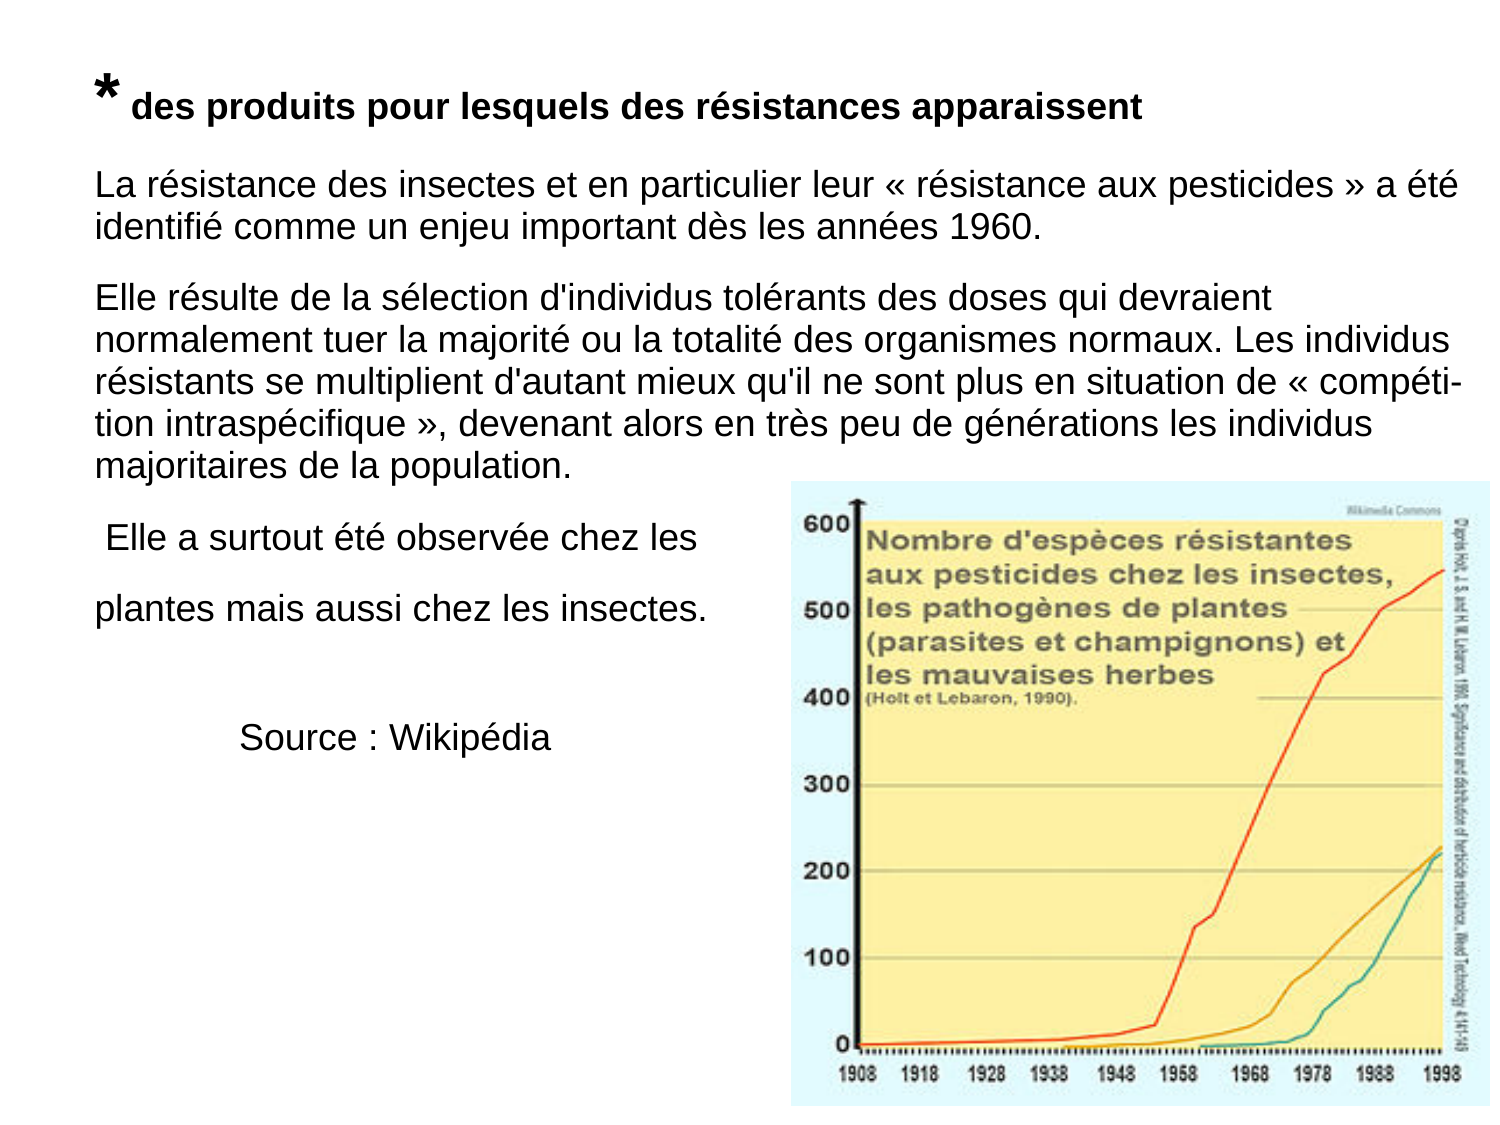

# * des produits pour lesquels des résistances apparaissent
La résistance des insectes et en particulier leur « résistance aux pesticides » a été identifié comme un enjeu important dès les années 1960.
Elle résulte de la sélection d'individus tolérants des doses qui devraient normalement tuer la majorité ou la totalité des organismes normaux. Les individus résistants se multiplient d'autant mieux qu'il ne sont plus en situation de « compéti-tion intraspécifique », devenant alors en très peu de générations les individus majoritaires de la population.
 Elle a surtout été observée chez les
plantes mais aussi chez les insectes.
Source : Wikipédia